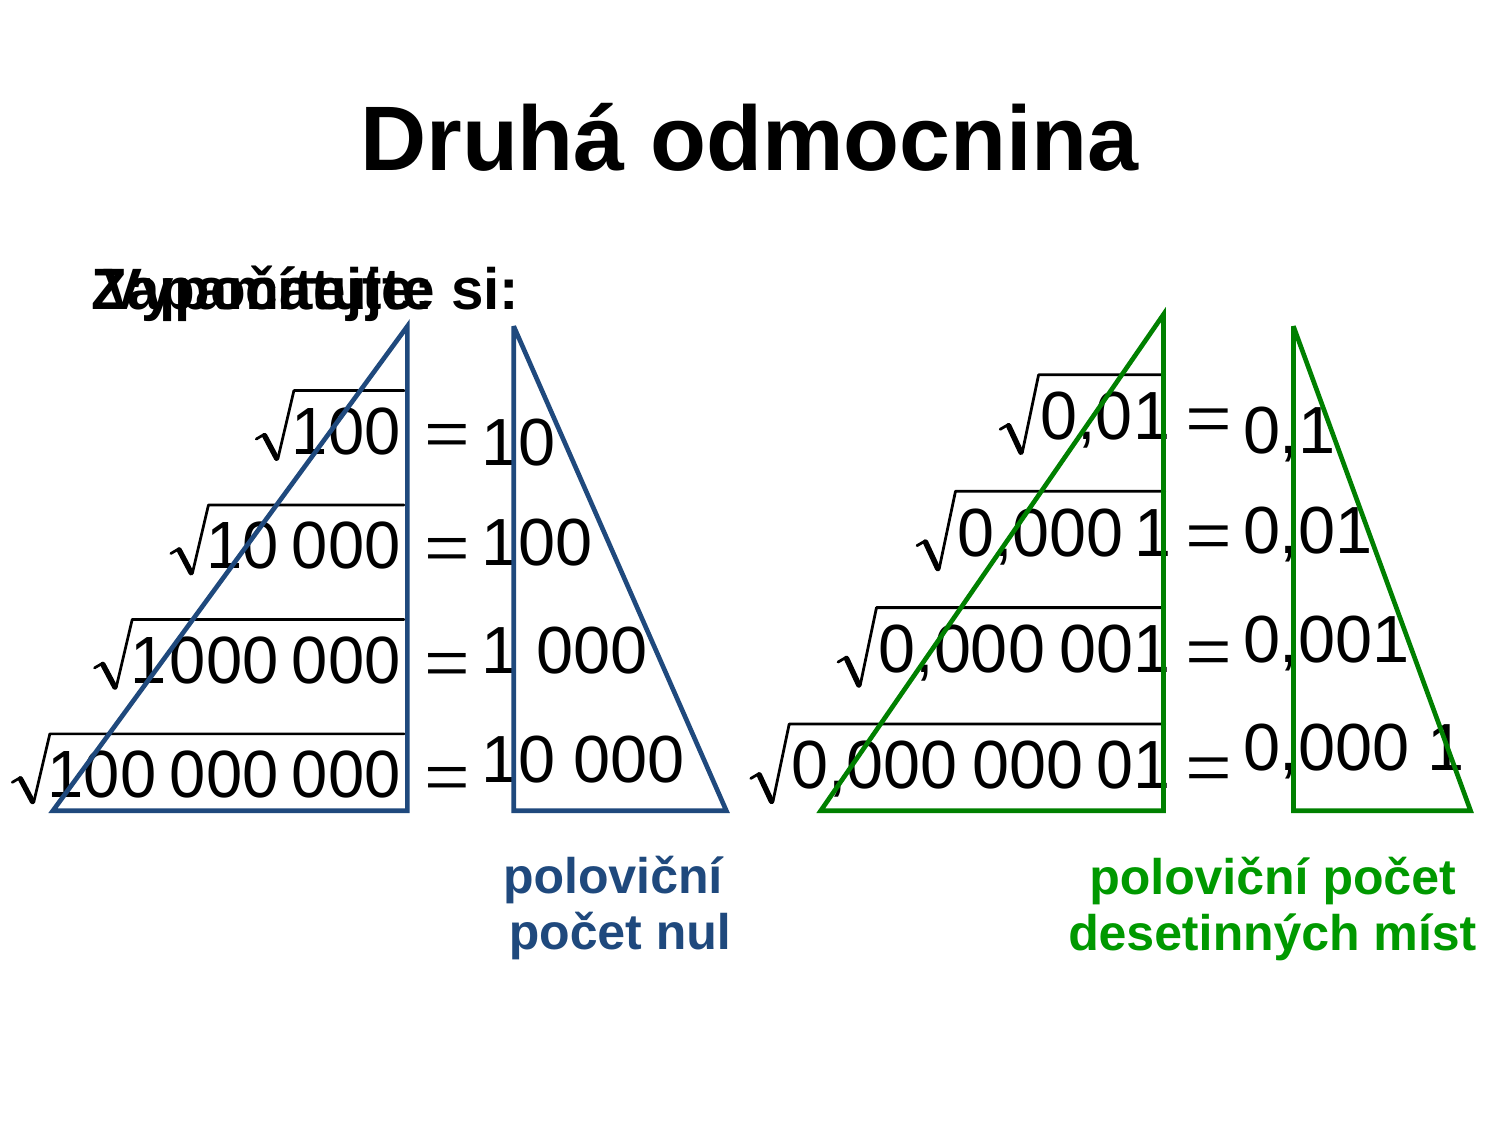

# Druhá odmocnina
Zapamatujte si:
Vypočítejte:
0,1
0,01
0,001
0,000 1
10
100
1 000
10 000
poloviční počet desetinných míst
poloviční
počet nul